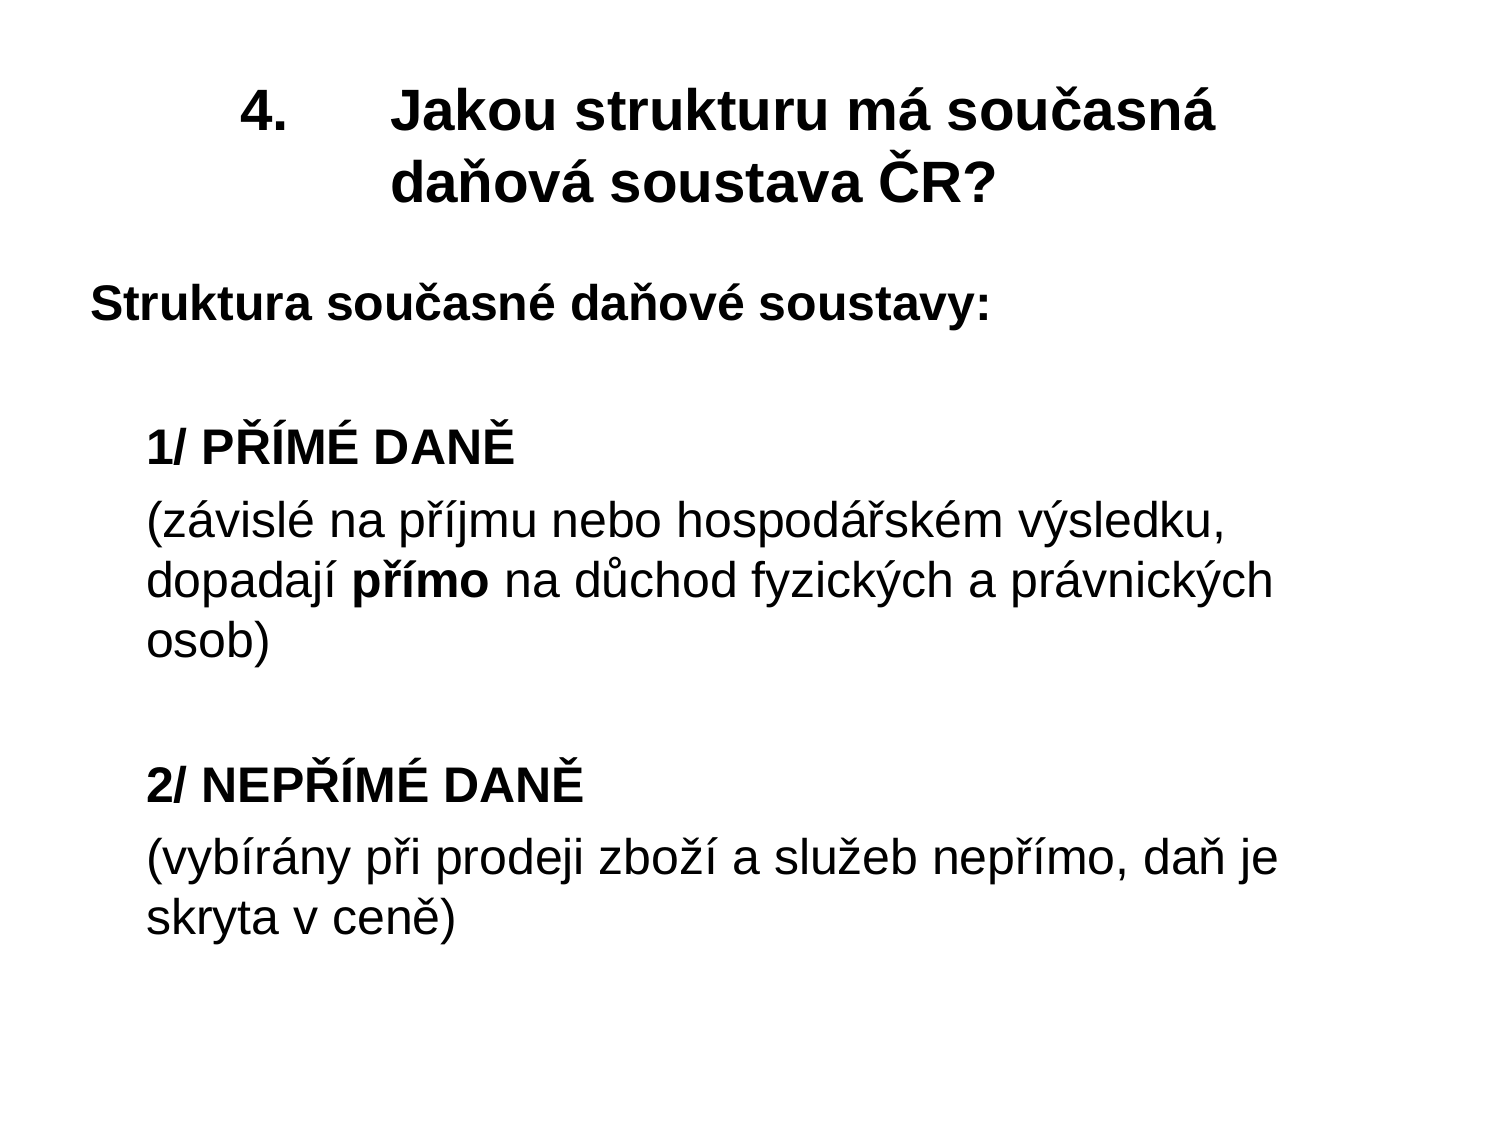

# 4.	Jakou strukturu má současná daňová soustava ČR?
Struktura současné daňové soustavy:
	1/ PŘÍMÉ DANĚ
	(závislé na příjmu nebo hospodářském výsledku, dopadají přímo na důchod fyzických a právnických osob)
	2/ NEPŘÍMÉ DANĚ
	(vybírány při prodeji zboží a služeb nepřímo, daň je skryta v ceně)